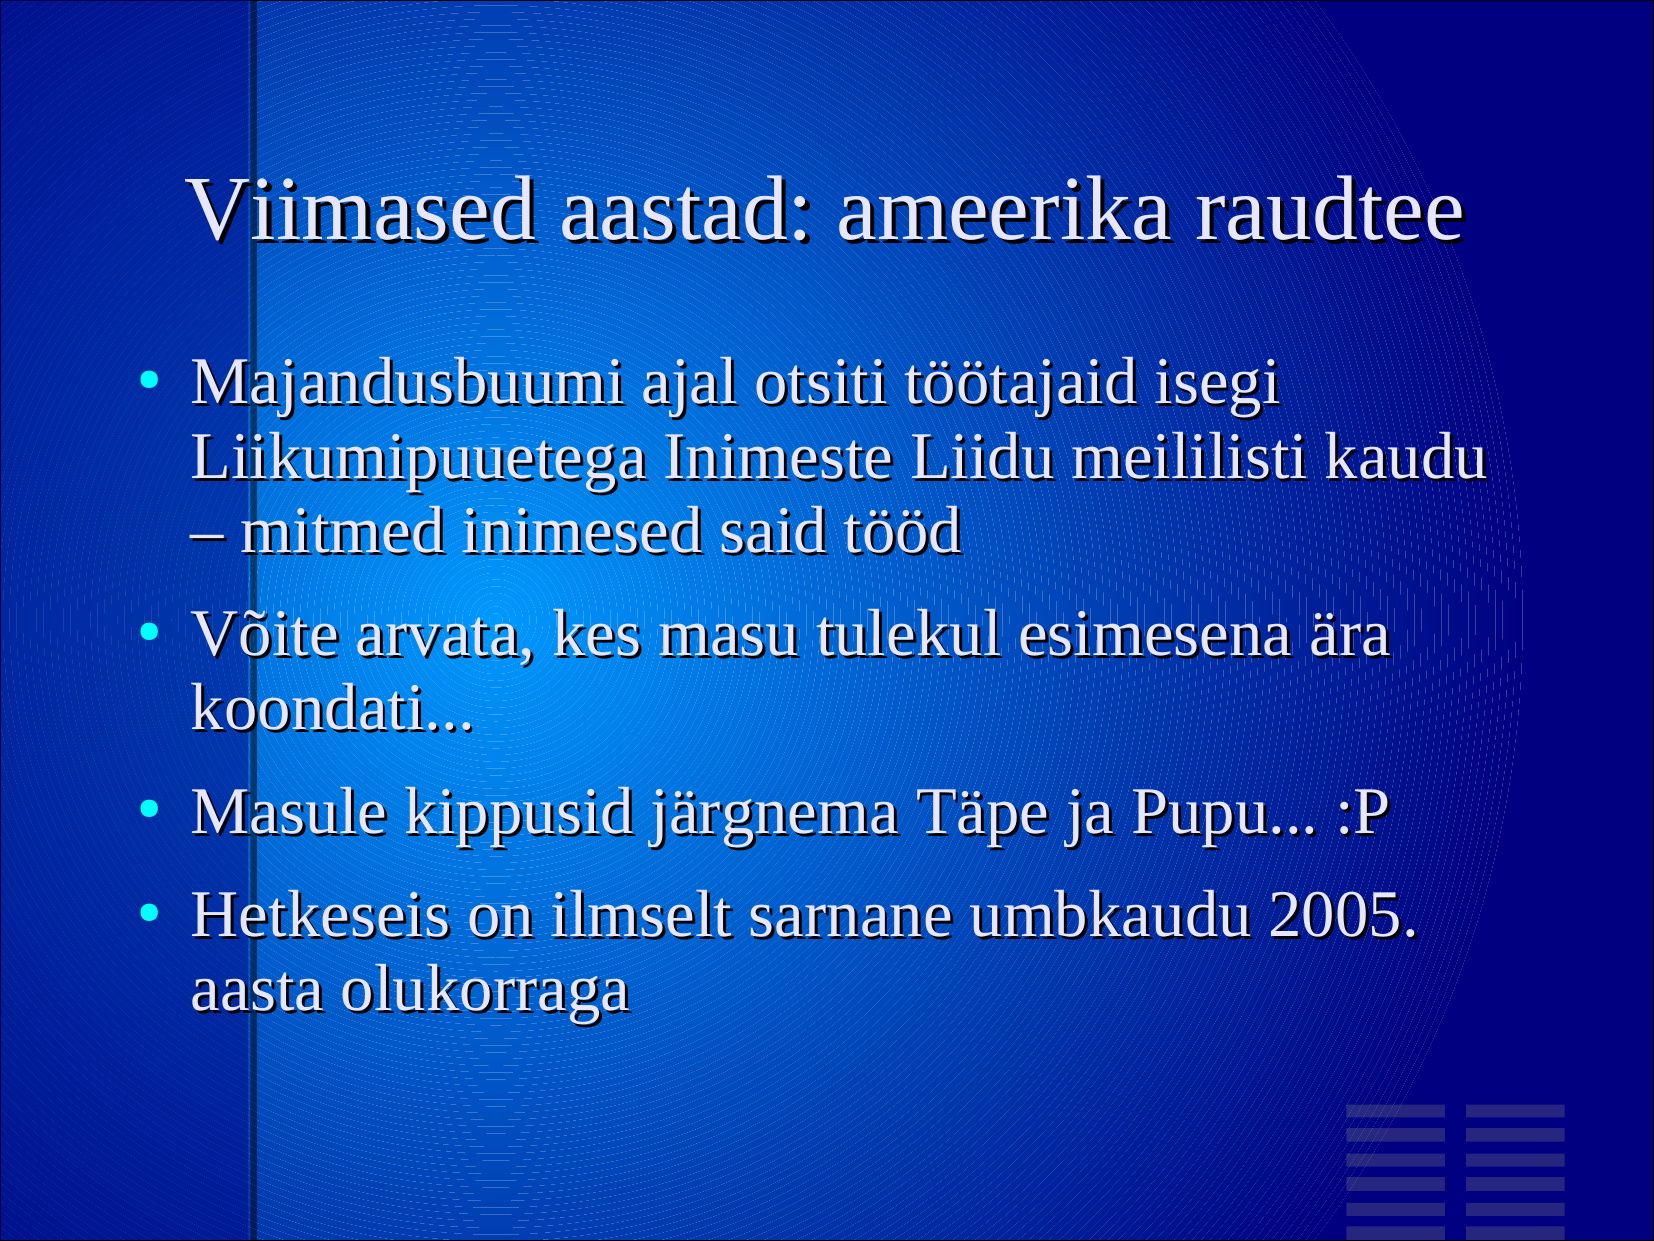

# Viimased aastad: ameerika raudtee
Majandusbuumi ajal otsiti töötajaid isegi Liikumipuuetega Inimeste Liidu meililisti kaudu – mitmed inimesed said tööd
Võite arvata, kes masu tulekul esimesena ära koondati...
Masule kippusid järgnema Täpe ja Pupu... :P
Hetkeseis on ilmselt sarnane umbkaudu 2005. aasta olukorraga